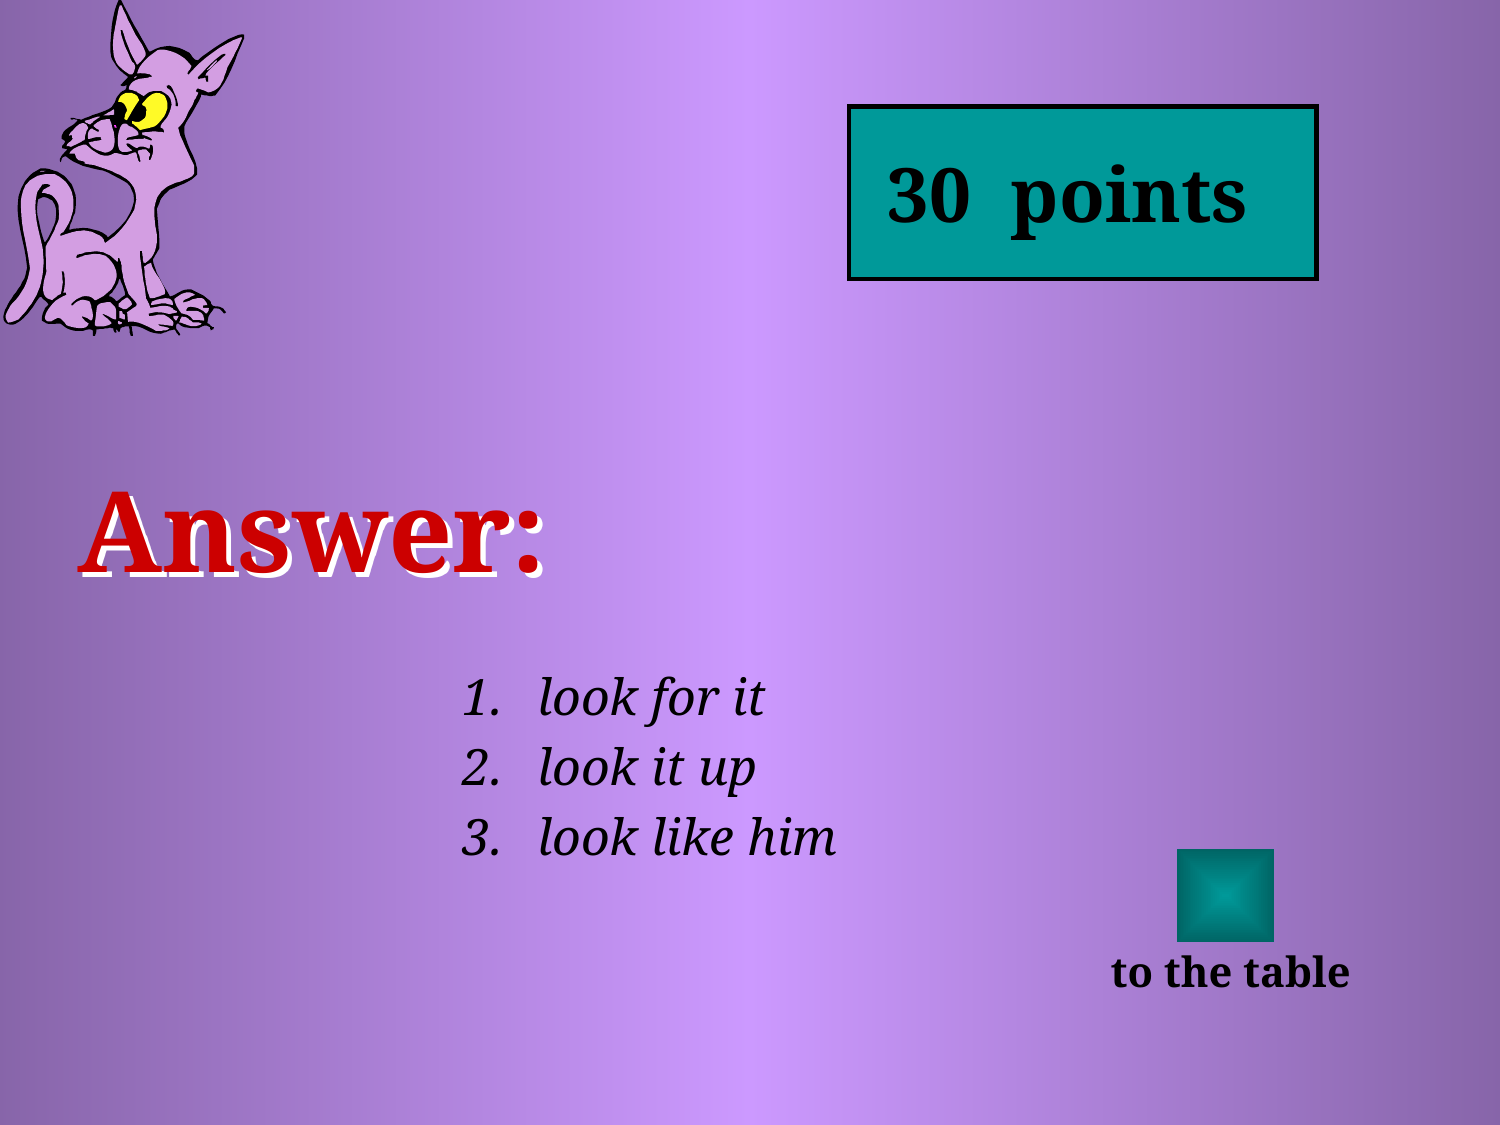

30 points
# Answer:
look for it
look it up
look like him
to the table